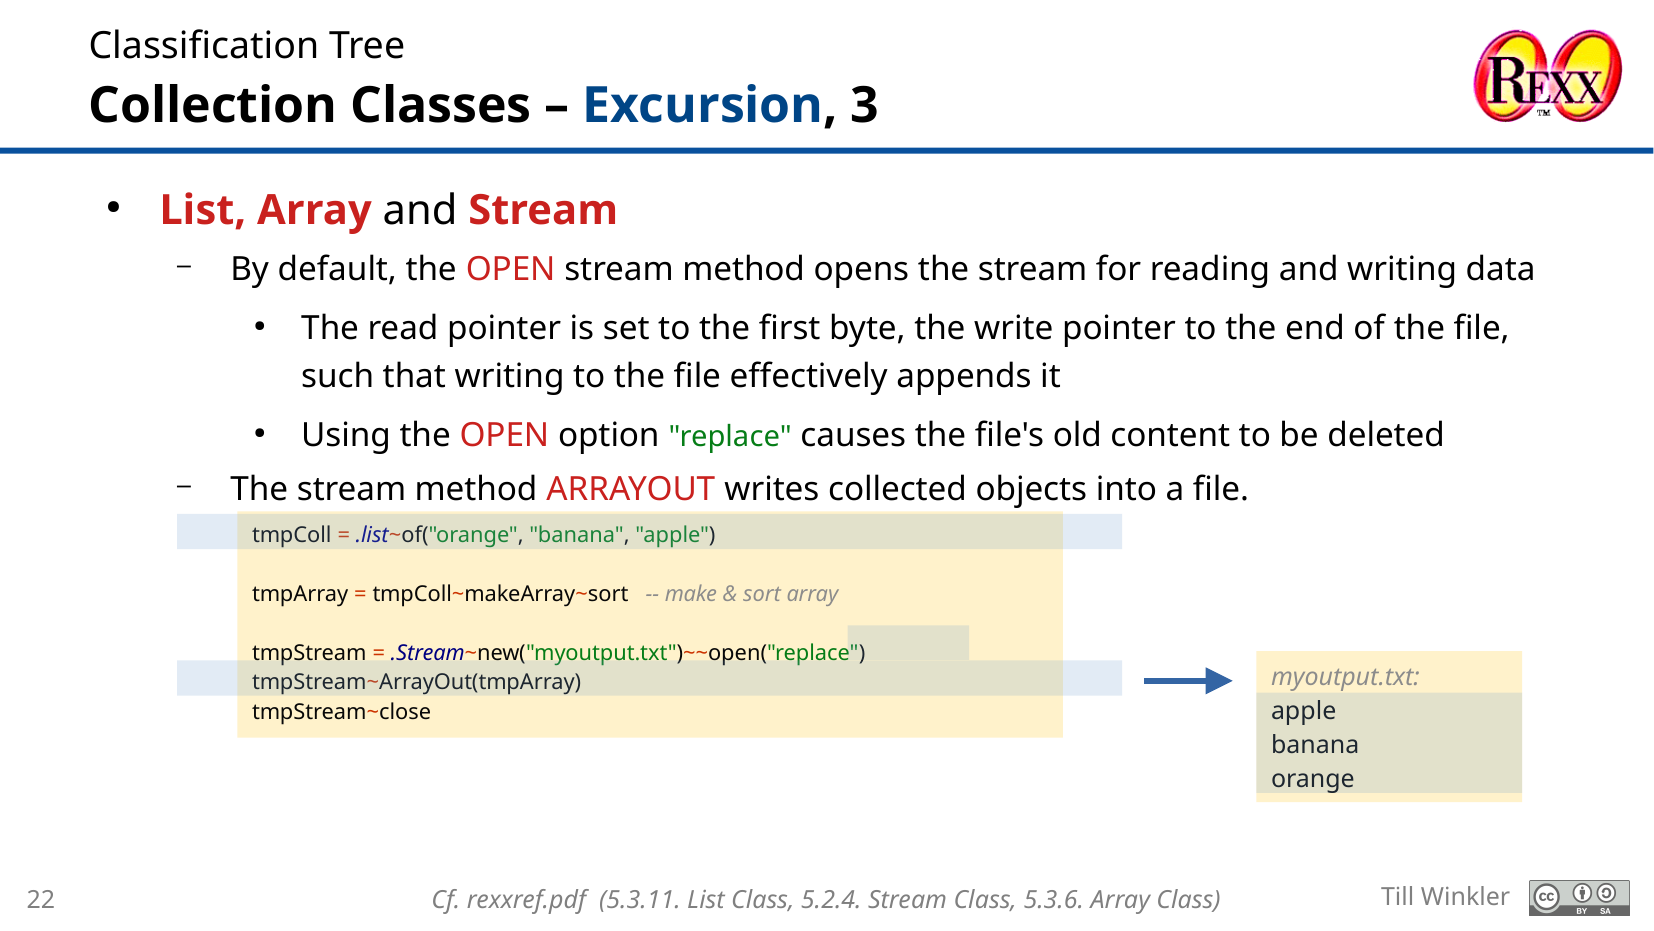

Classification Tree
Collection Classes – Excursion, 3
# List, Array and Stream
By default, the OPEN stream method opens the stream for reading and writing data
The read pointer is set to the first byte, the write pointer to the end of the file, such that writing to the file effectively appends it
Using the OPEN option "replace" causes the file's old content to be deleted
The stream method ARRAYOUT writes collected objects into a file.
tmpColl = .list~of("orange", "banana", "apple")
tmpArray = tmpColl~makeArray~sort -- make & sort array
tmpStream = .Stream~new("myoutput.txt")~~open("replace")
tmpStream~ArrayOut(tmpArray)
tmpStream~close
myoutput.txt:
apple
banana
orange
Cf. rexxref.pdf (5.3.11. List Class, 5.2.4. Stream Class, 5.3.6. Array Class)